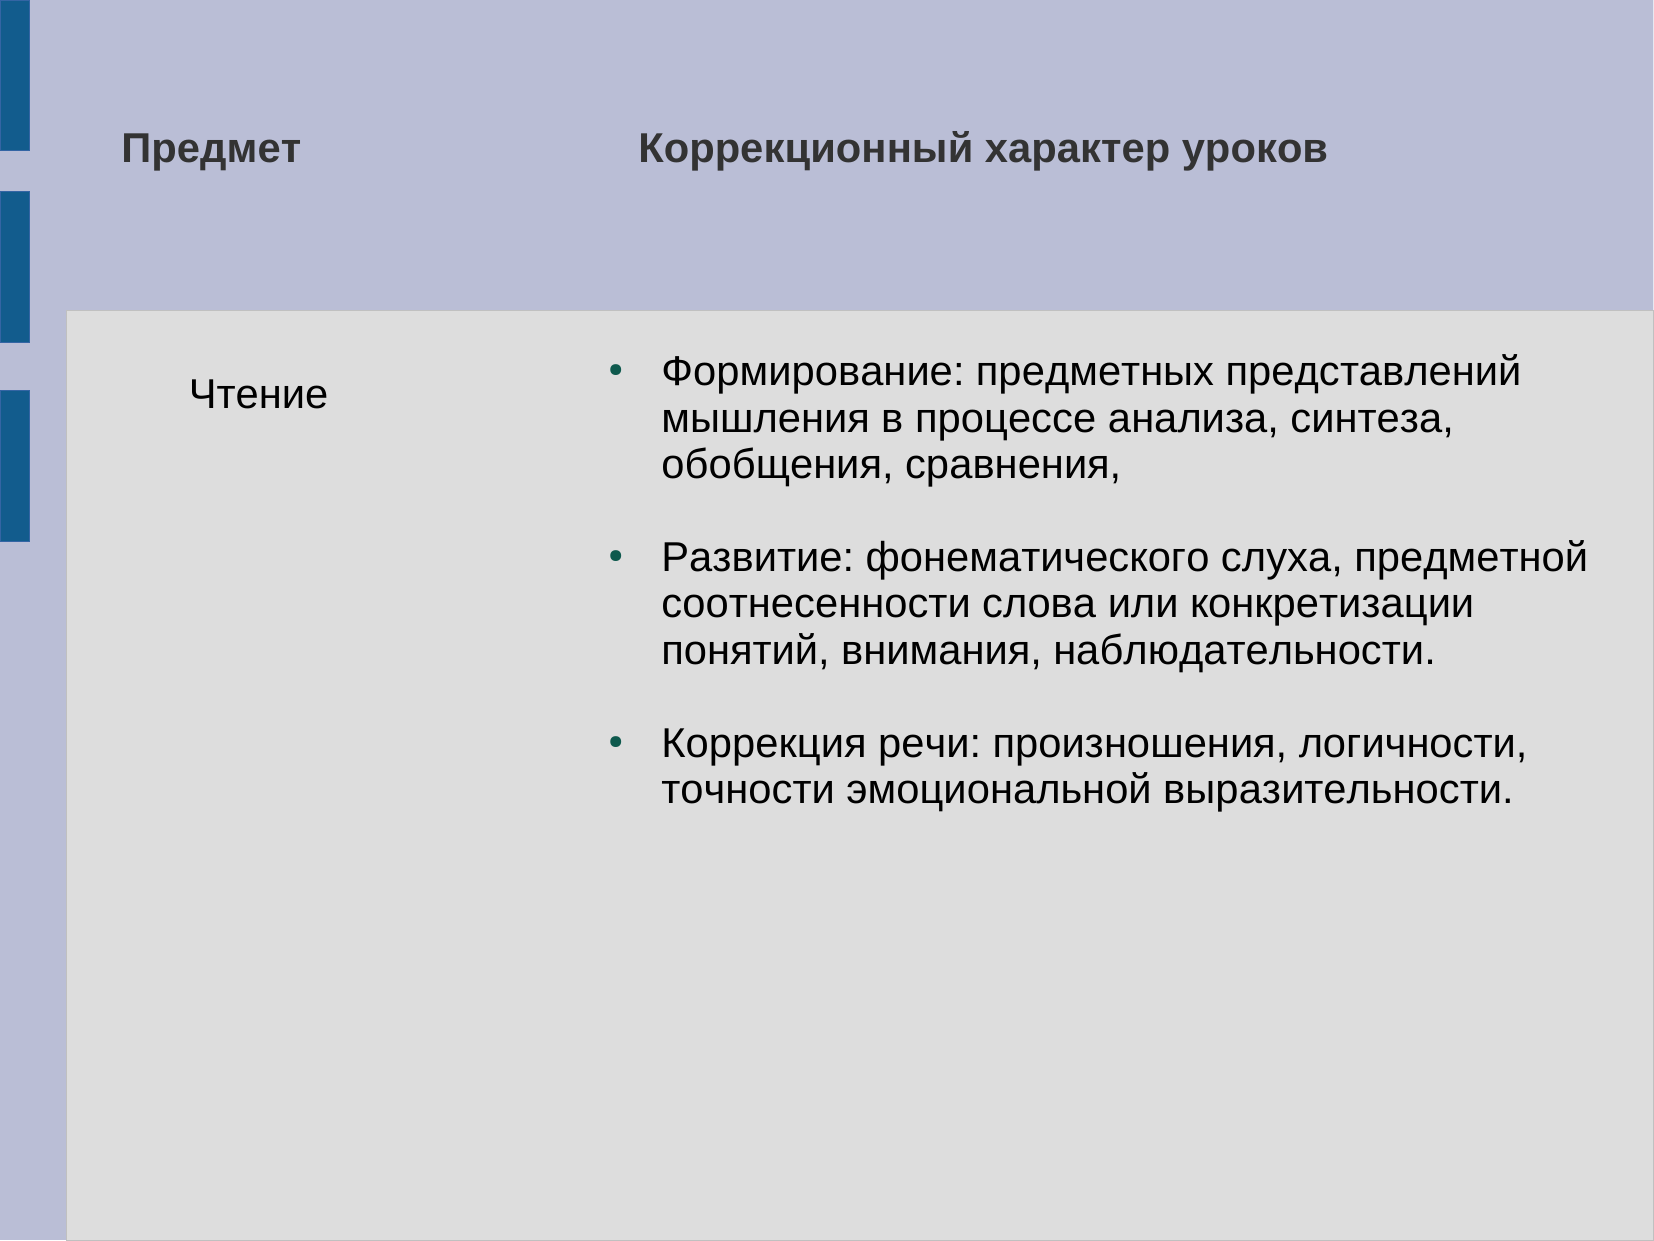

# Предмет					Коррекционный характер уроков
Чтение
Формирование: предметных представлений мышления в процессе анализа, синтеза, обобщения, сравнения,
Развитие: фонематического слуха, предметной соотнесенности слова или конкретизации понятий, внимания, наблюдательности.
Коррекция речи: произношения, логичности, точности эмоциональной выразительности.